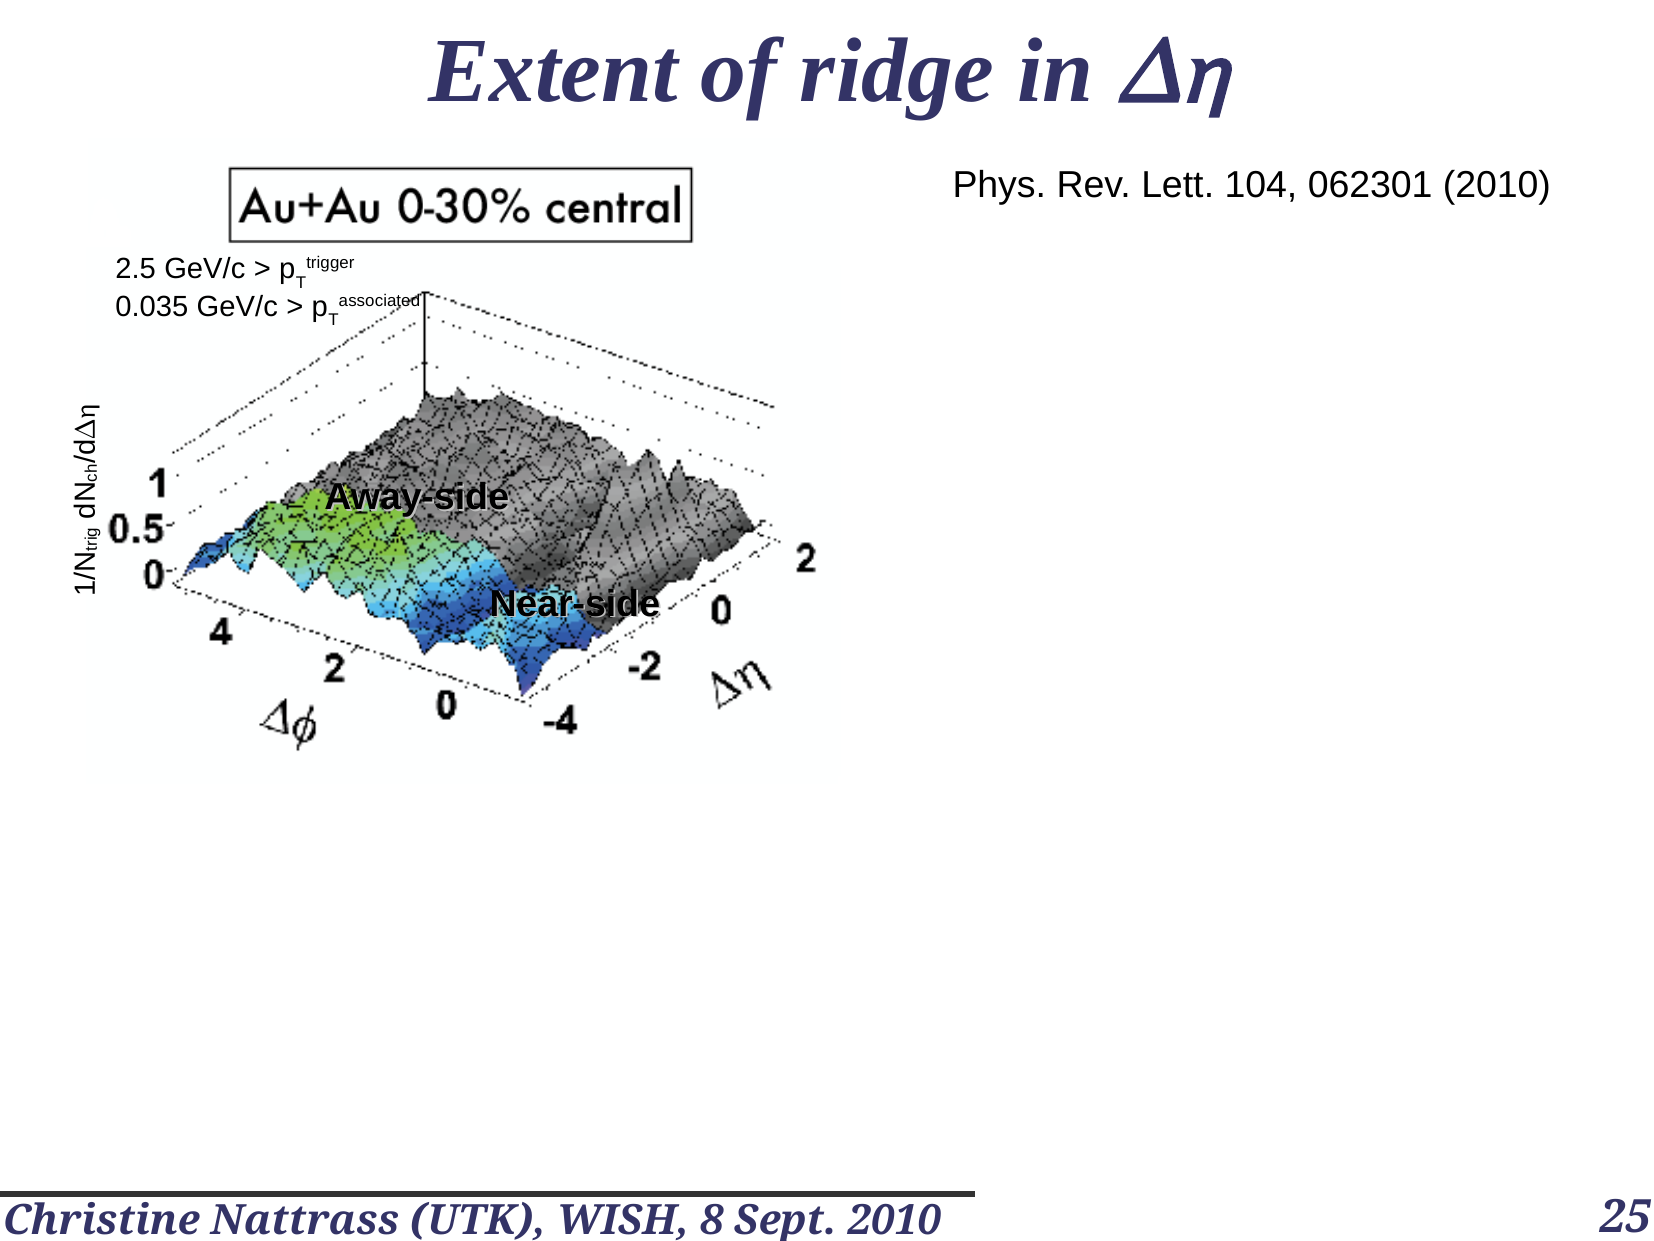

# Extent of ridge in 
Phys. Rev. Lett. 104, 062301 (2010)
2.5 GeV/c > pTtrigger
0.035 GeV/c > pTassociated
1/Ntrig dNch/d
Away-side
Near-side